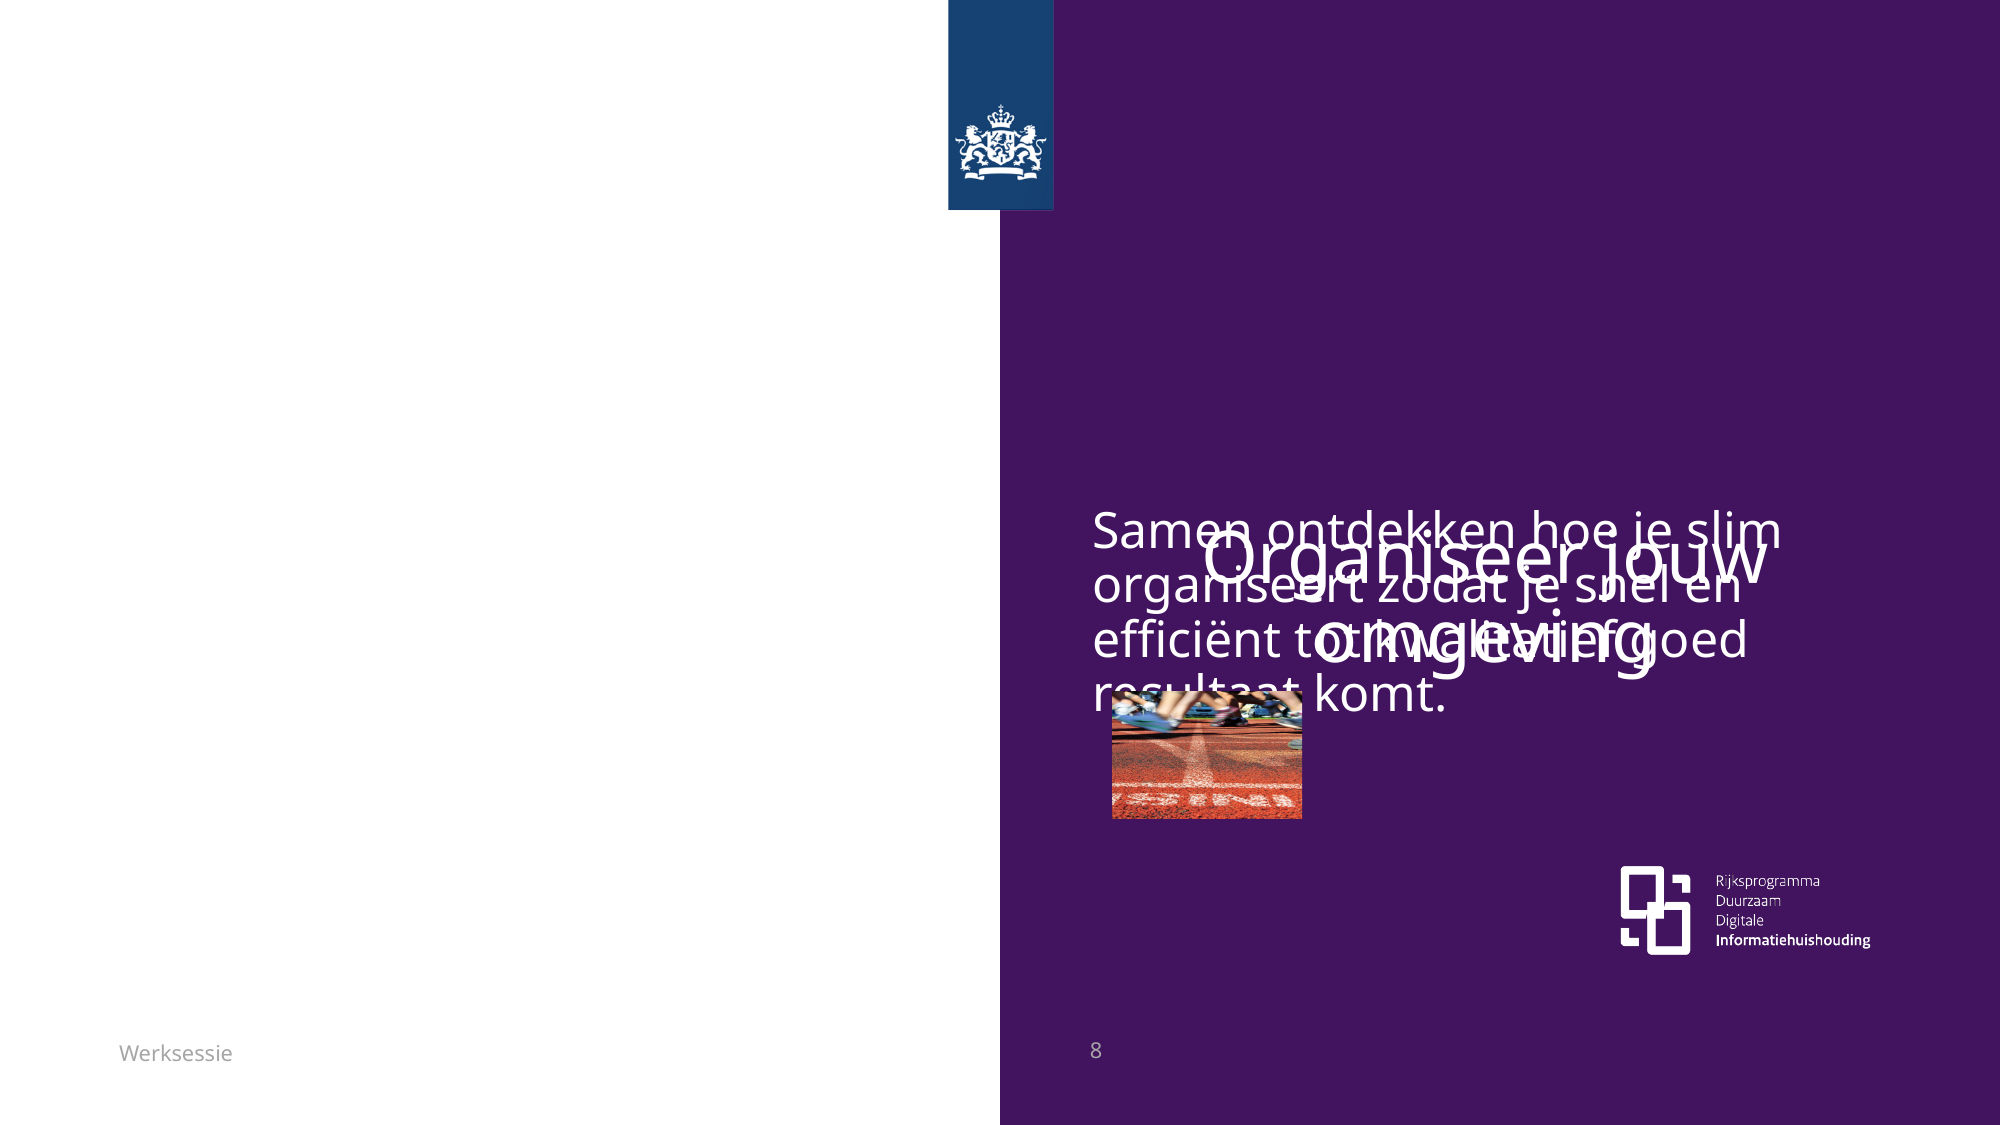

# Organiseer jouw omgeving
Samen ontdekken hoe je slim organiseert zodat je snel en efficiënt tot kwalitatief goed resultaat komt.
Werksessie